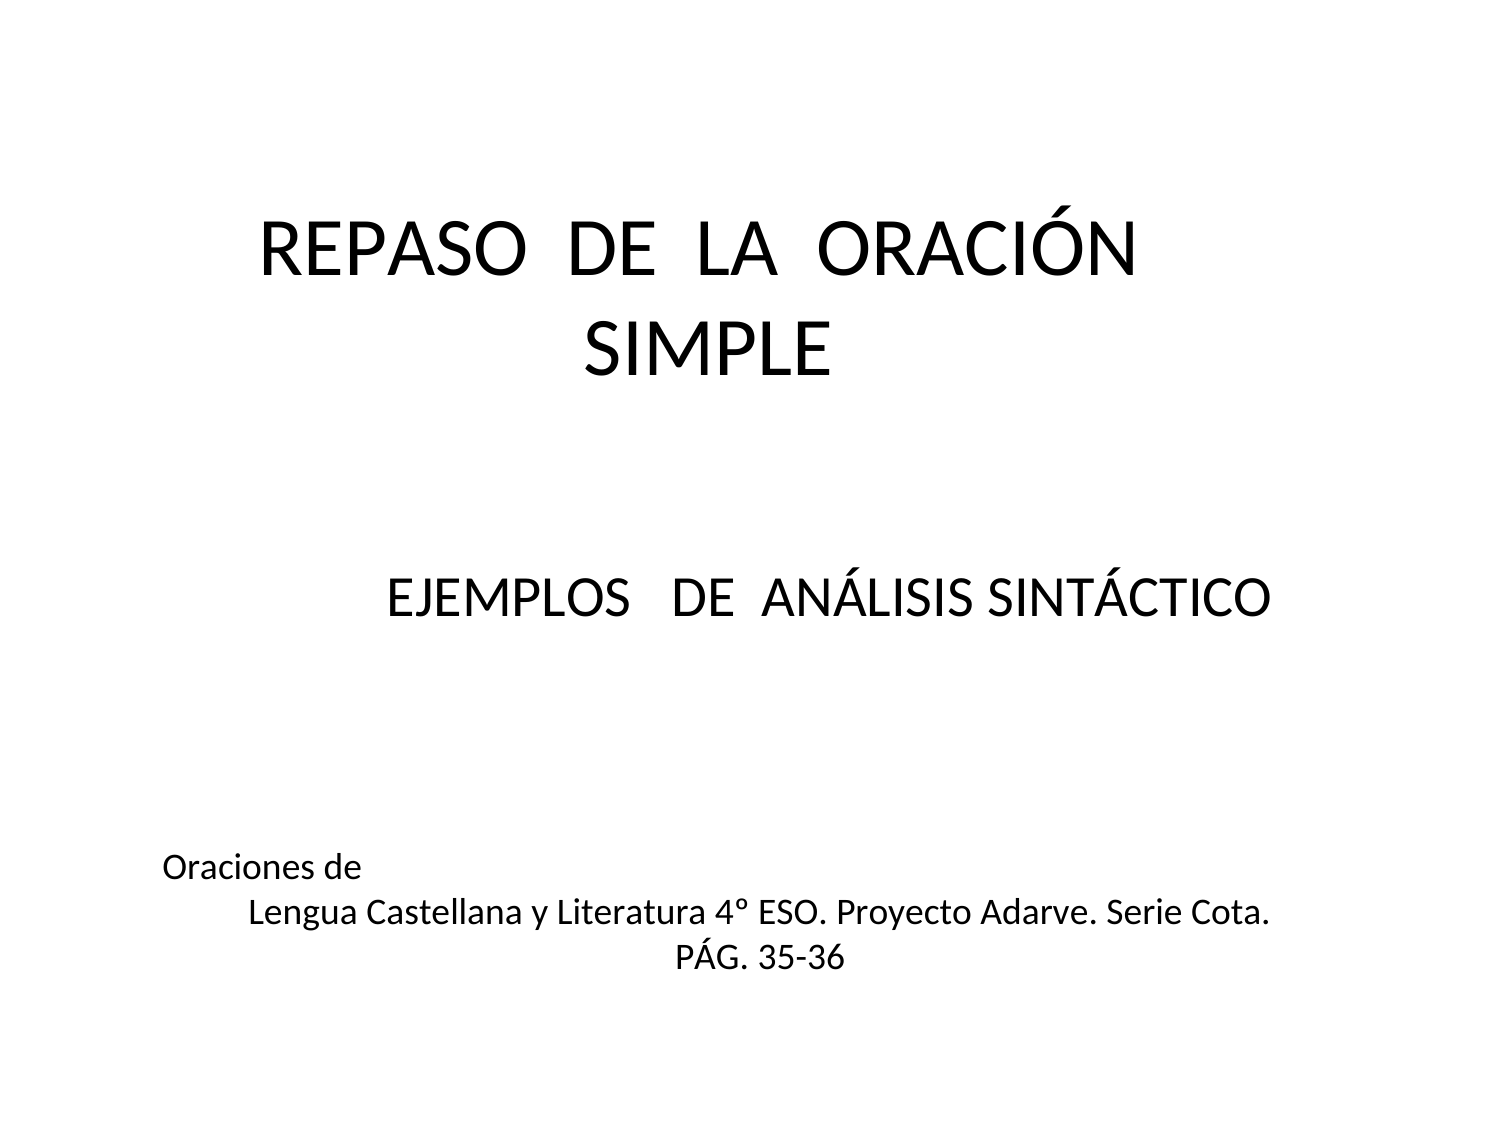

REPASO DE LA ORACIÓN SIMPLE
EJEMPLOS DE ANÁLISIS SINTÁCTICO
Oraciones de
 Lengua Castellana y Literatura 4º ESO. Proyecto Adarve. Serie Cota.
 PÁG. 35-36